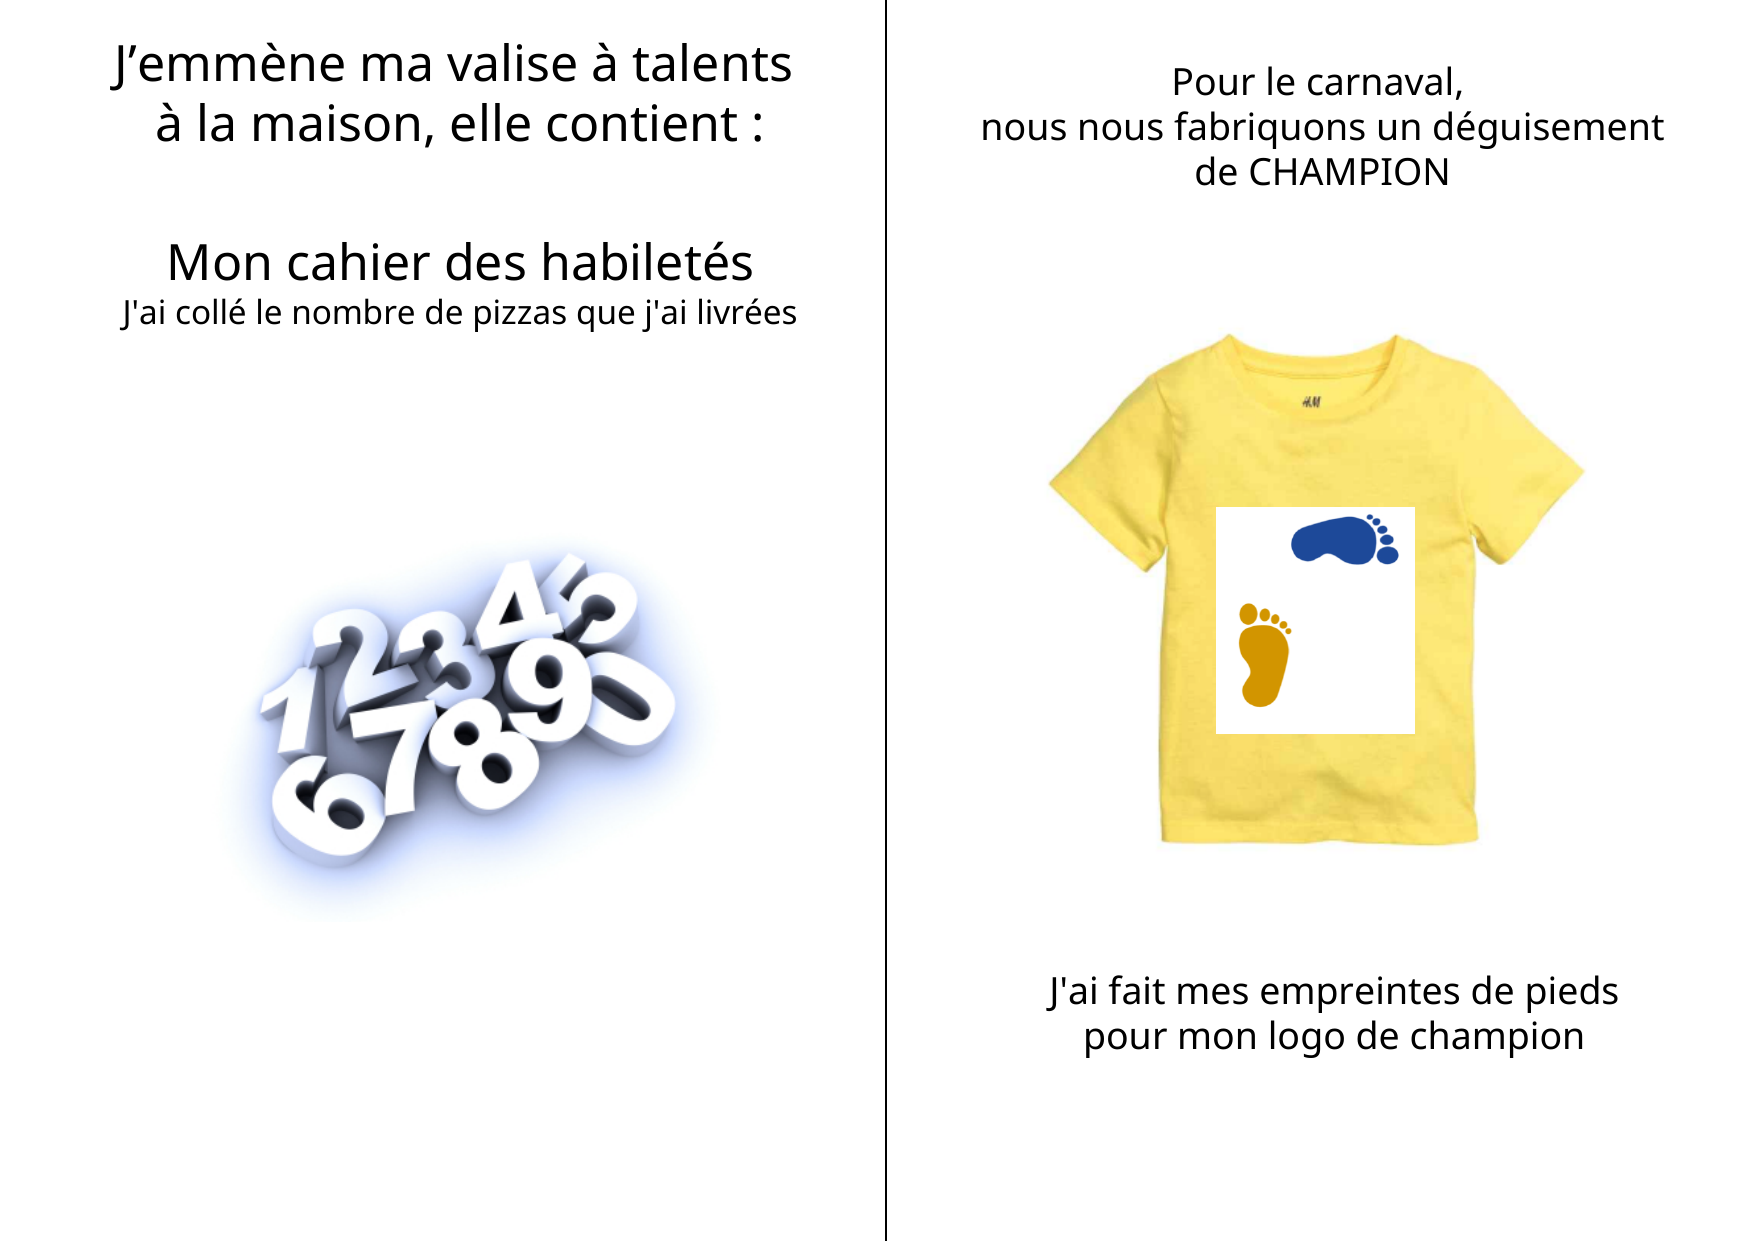

J’emmène ma valise à talents
à la maison, elle contient :
Mon cahier des habiletés
J'ai collé le nombre de pizzas que j'ai livrées
Pour le carnaval,
nous nous fabriquons un déguisement de CHAMPION
J'ai fait mes empreintes de pieds pour mon logo de champion